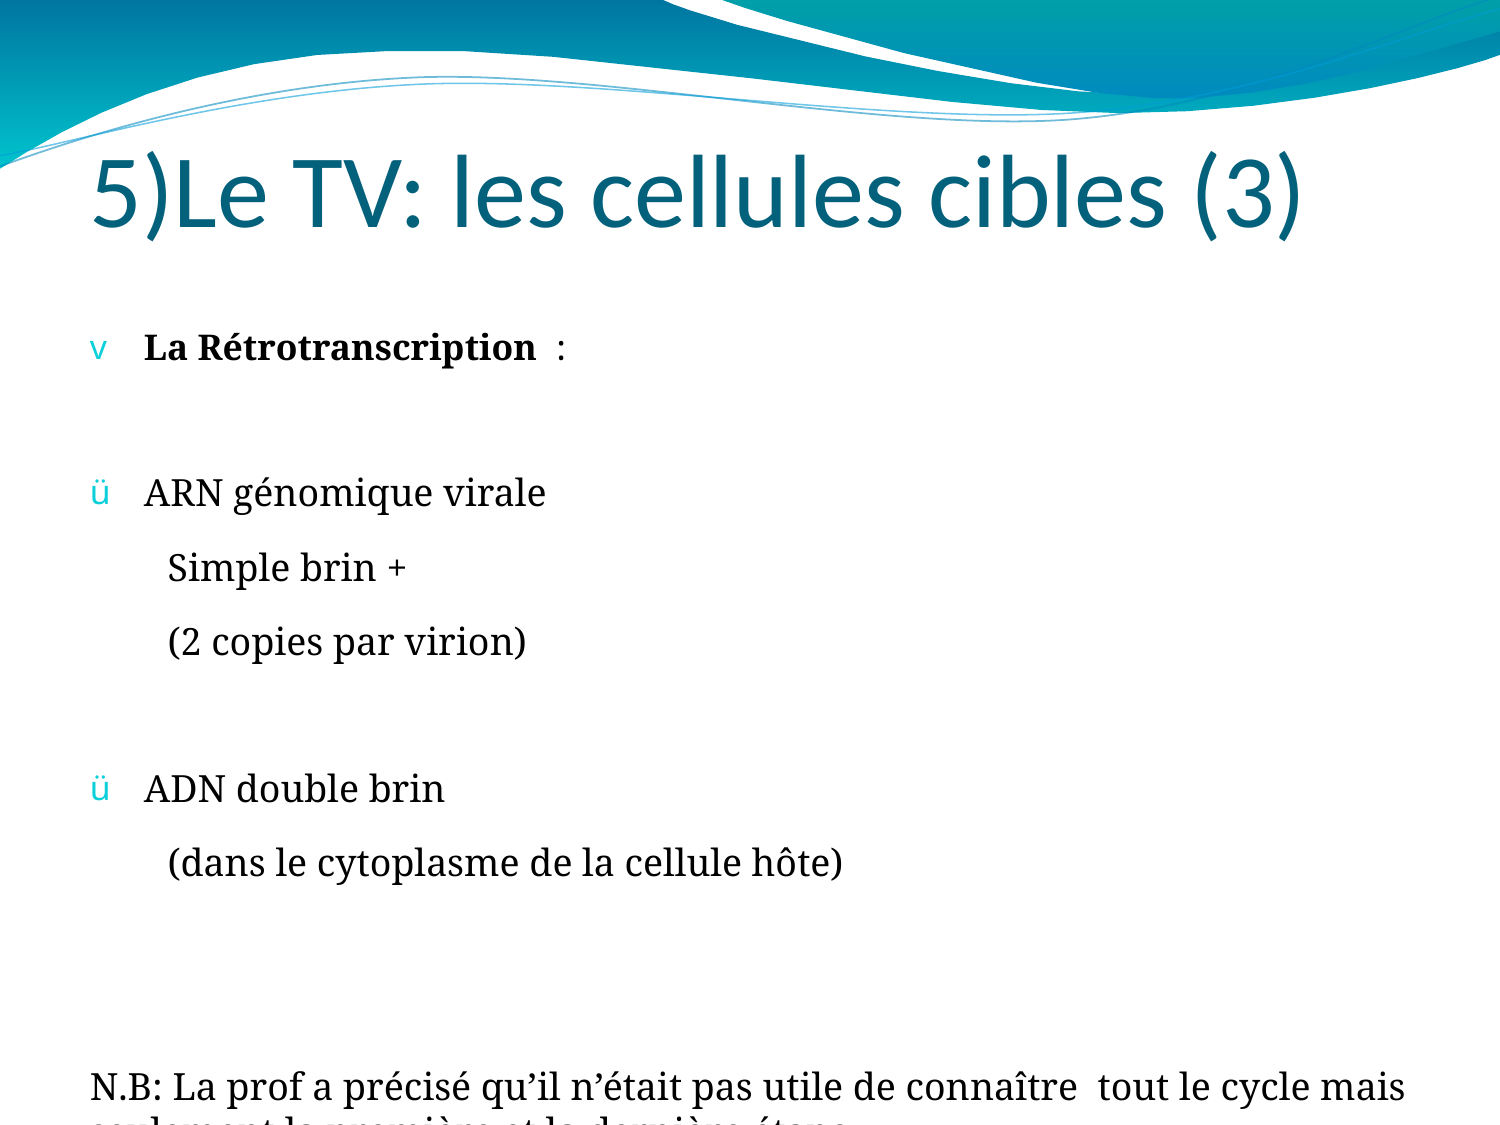

# 5)Le TV: les cellules cibles (3)
 La Rétrotranscription :
 ARN génomique virale
 Simple brin +
 (2 copies par virion)
 ADN double brin
 (dans le cytoplasme de la cellule hôte)
N.B: La prof a précisé qu’il n’était pas utile de connaître tout le cycle mais seulement la première et la dernière étape .